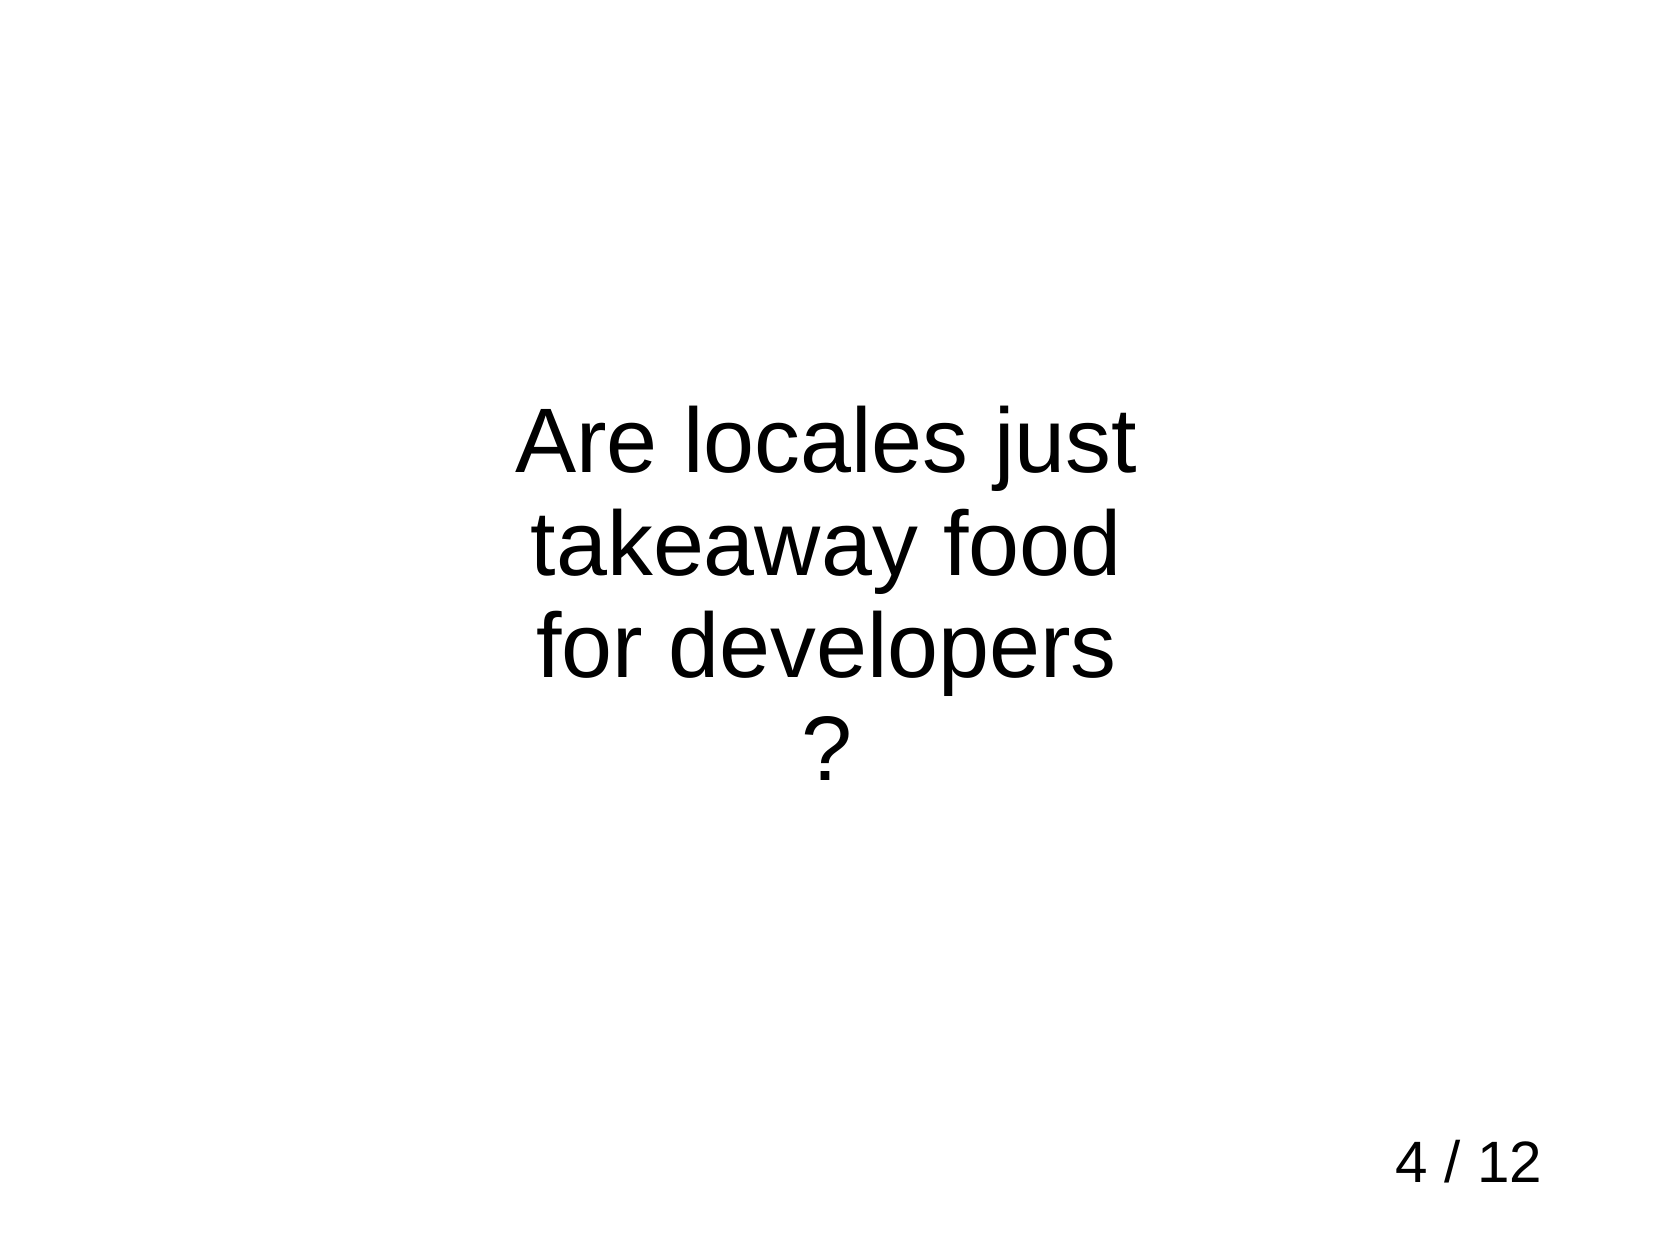

#
Are locales just
 takeaway food
for developers
?